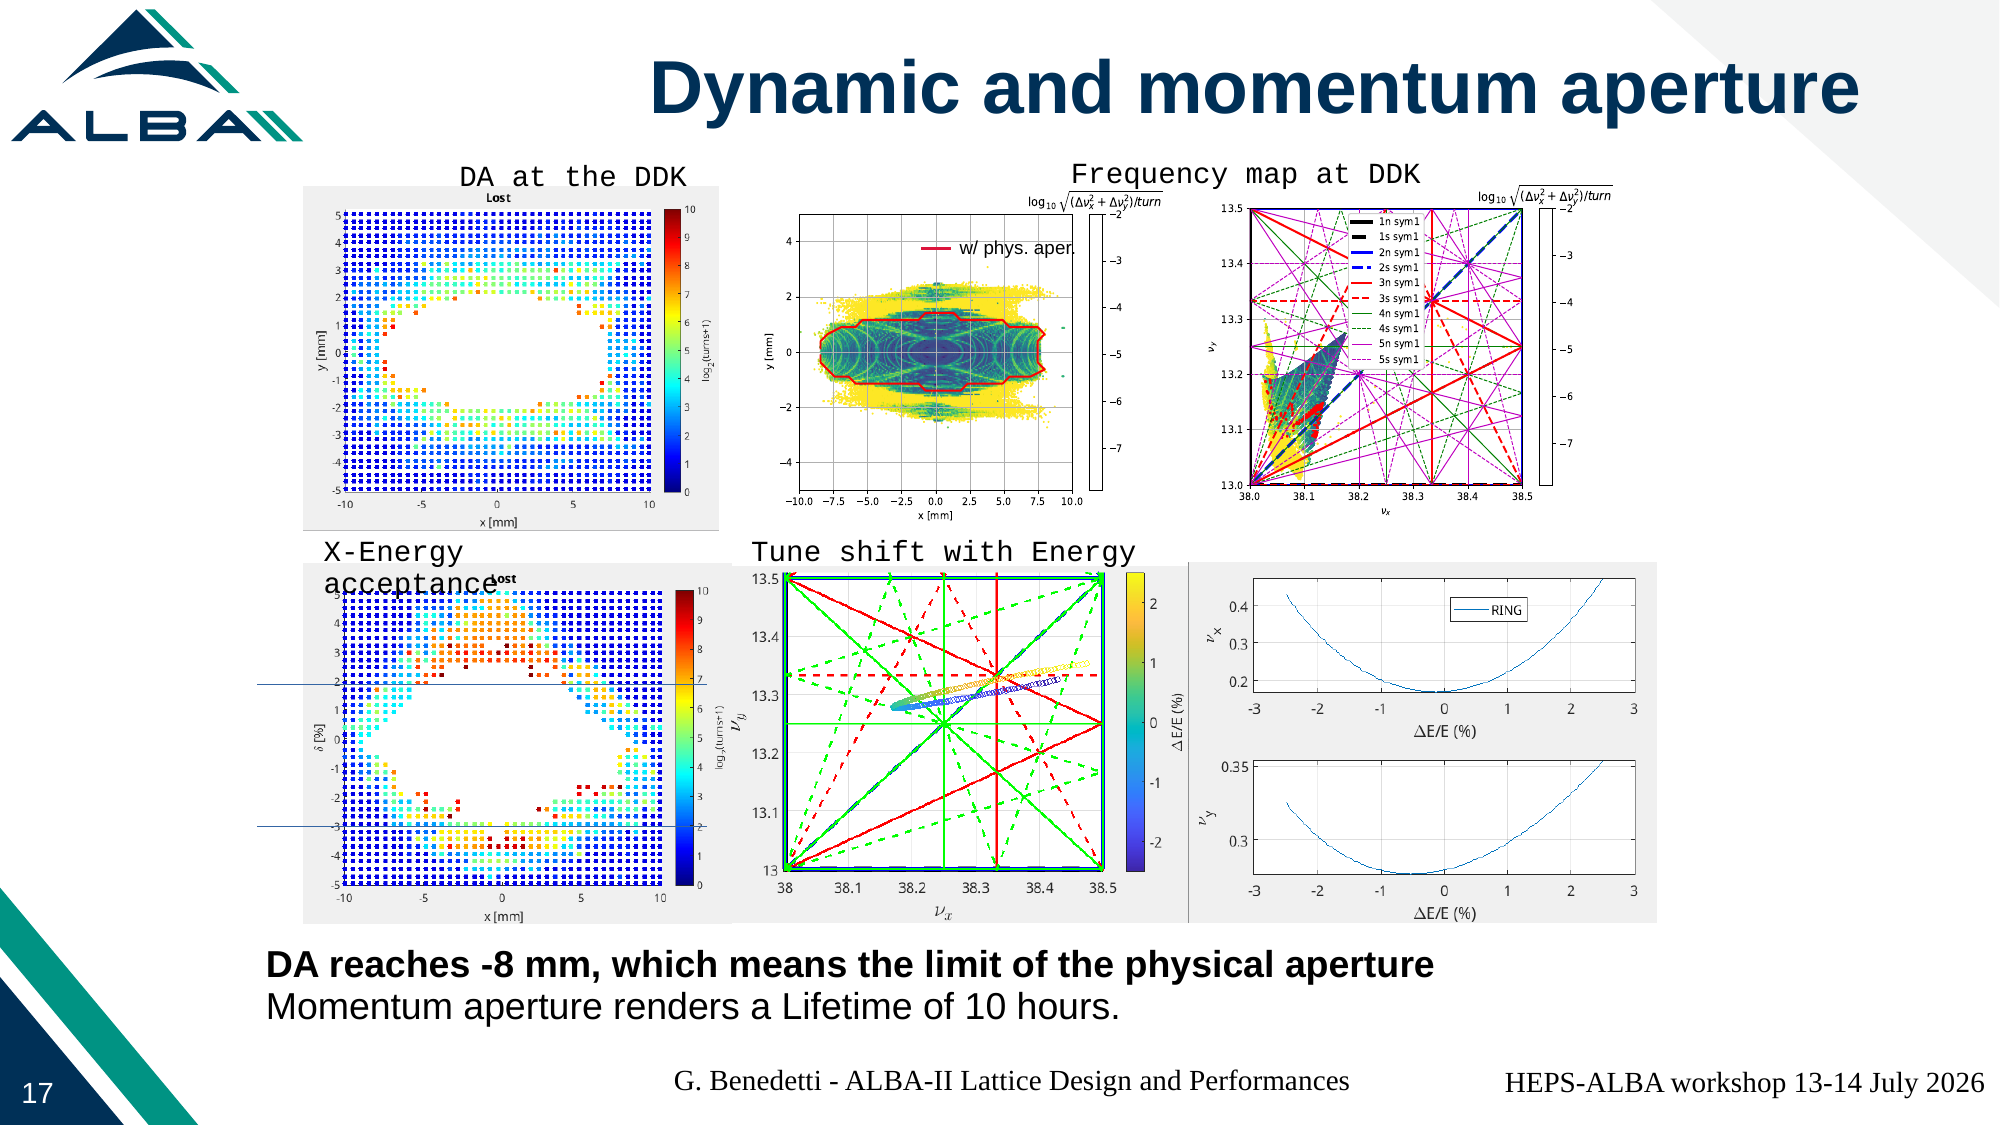

# Dynamic and momentum aperture
Frequency map at DDK
DA at the DDK
w/ phys. aper.
X-Energy acceptance
Tune shift with Energy
DA reaches -8 mm, which means the limit of the physical aperture
Momentum aperture renders a Lifetime of 10 hours.
G. Benedetti - ALBA-II Lattice Design and Performances
HEPS-ALBA workshop 13-14 July 2026